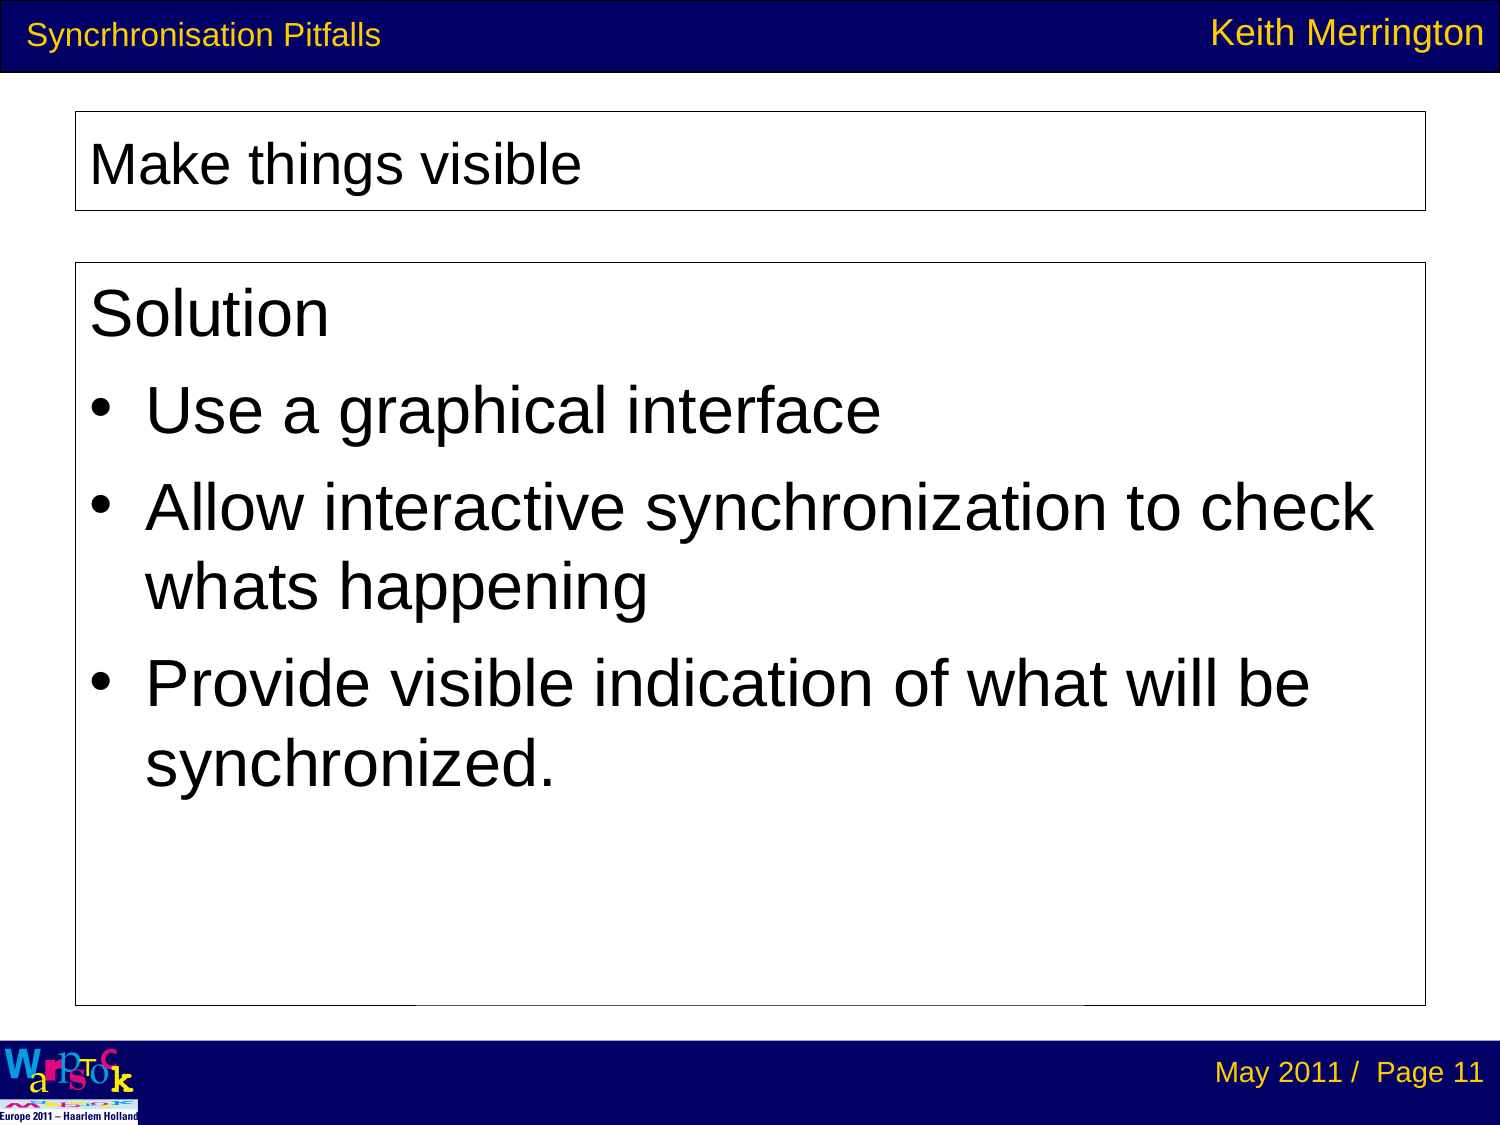

# Make things visible
Solution
Use a graphical interface
Allow interactive synchronization to check whats happening
Provide visible indication of what will be synchronized.